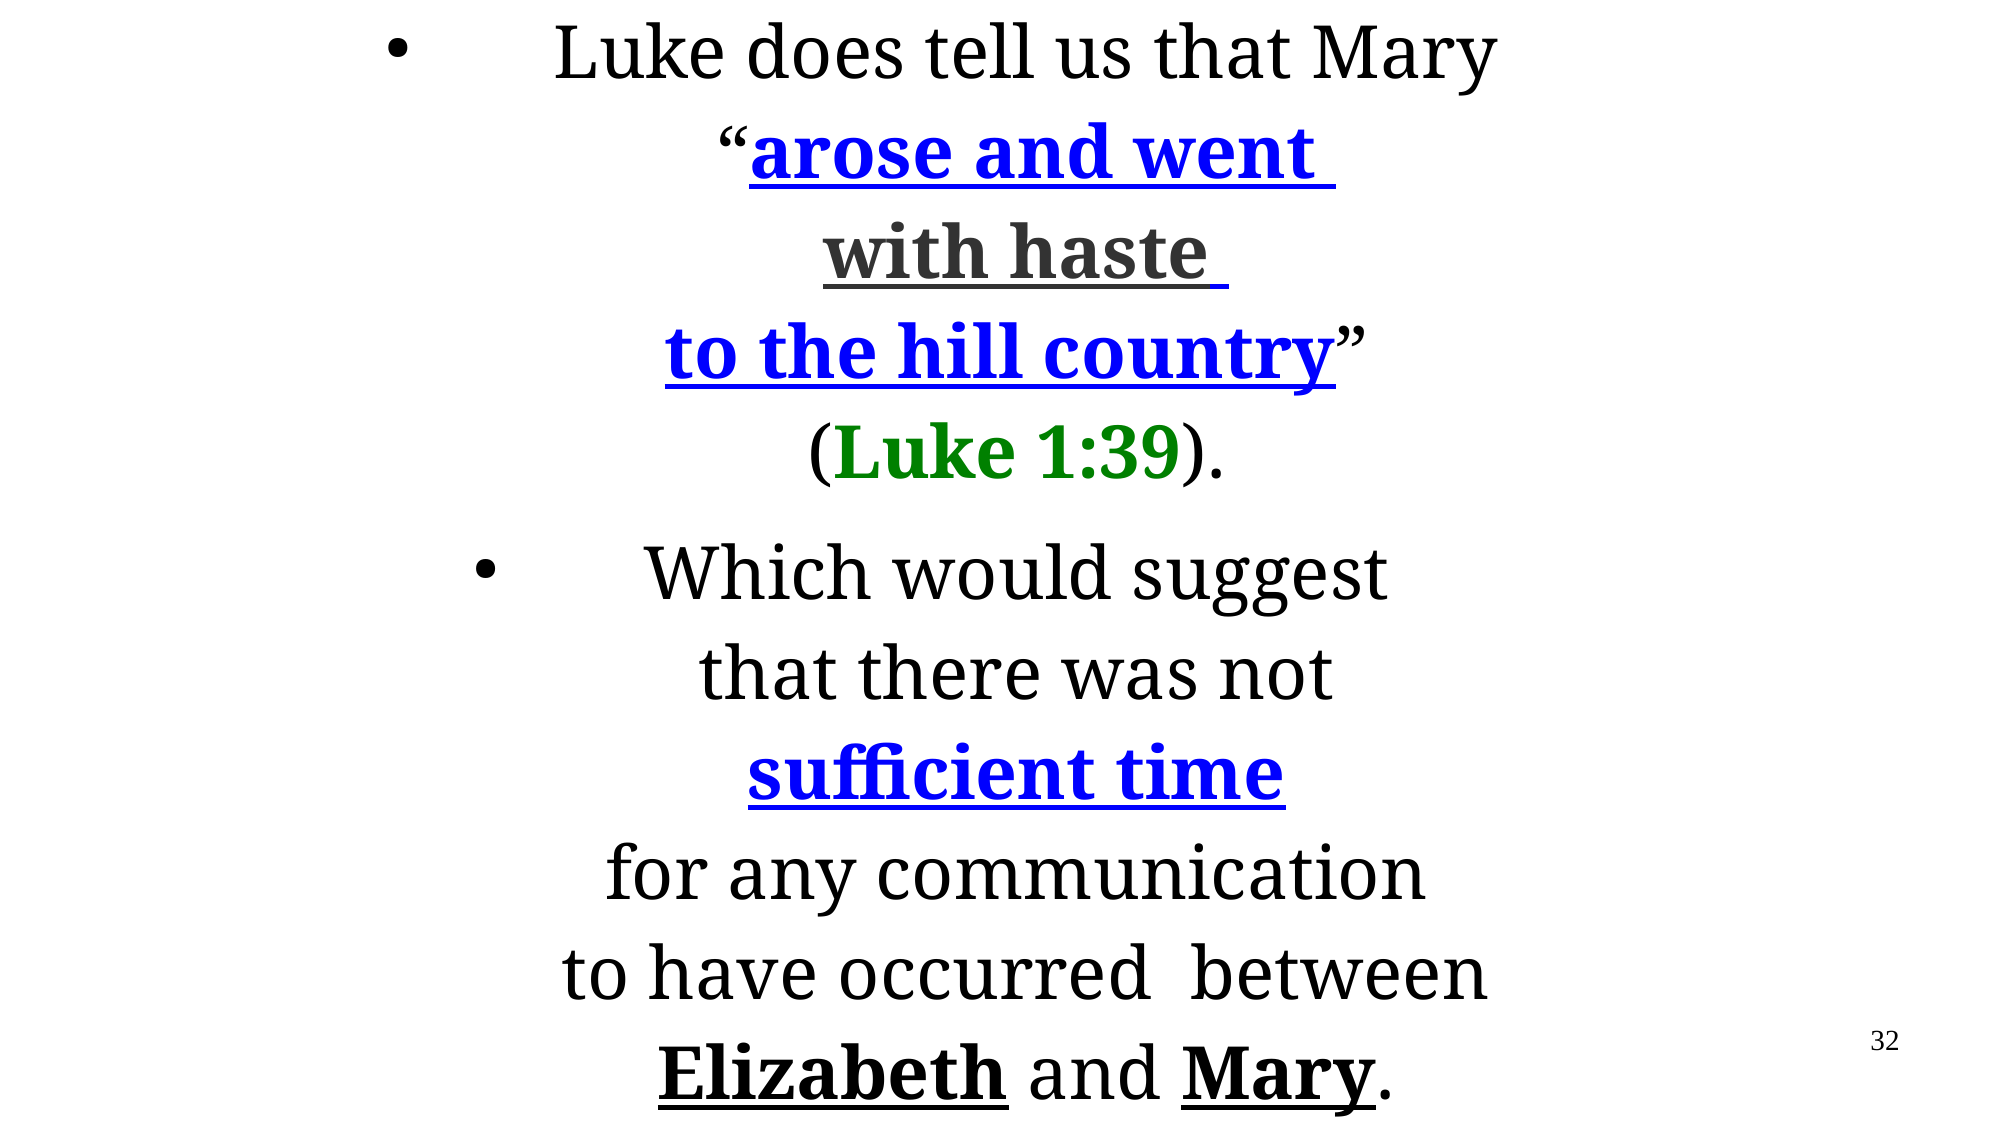

# Luke does tell us that Mary “arose and went with haste to the hill country” (Luke 1:39).
Which would suggest
that there was not
sufficient time
for any communication
to have occurred between
Elizabeth and Mary.
32